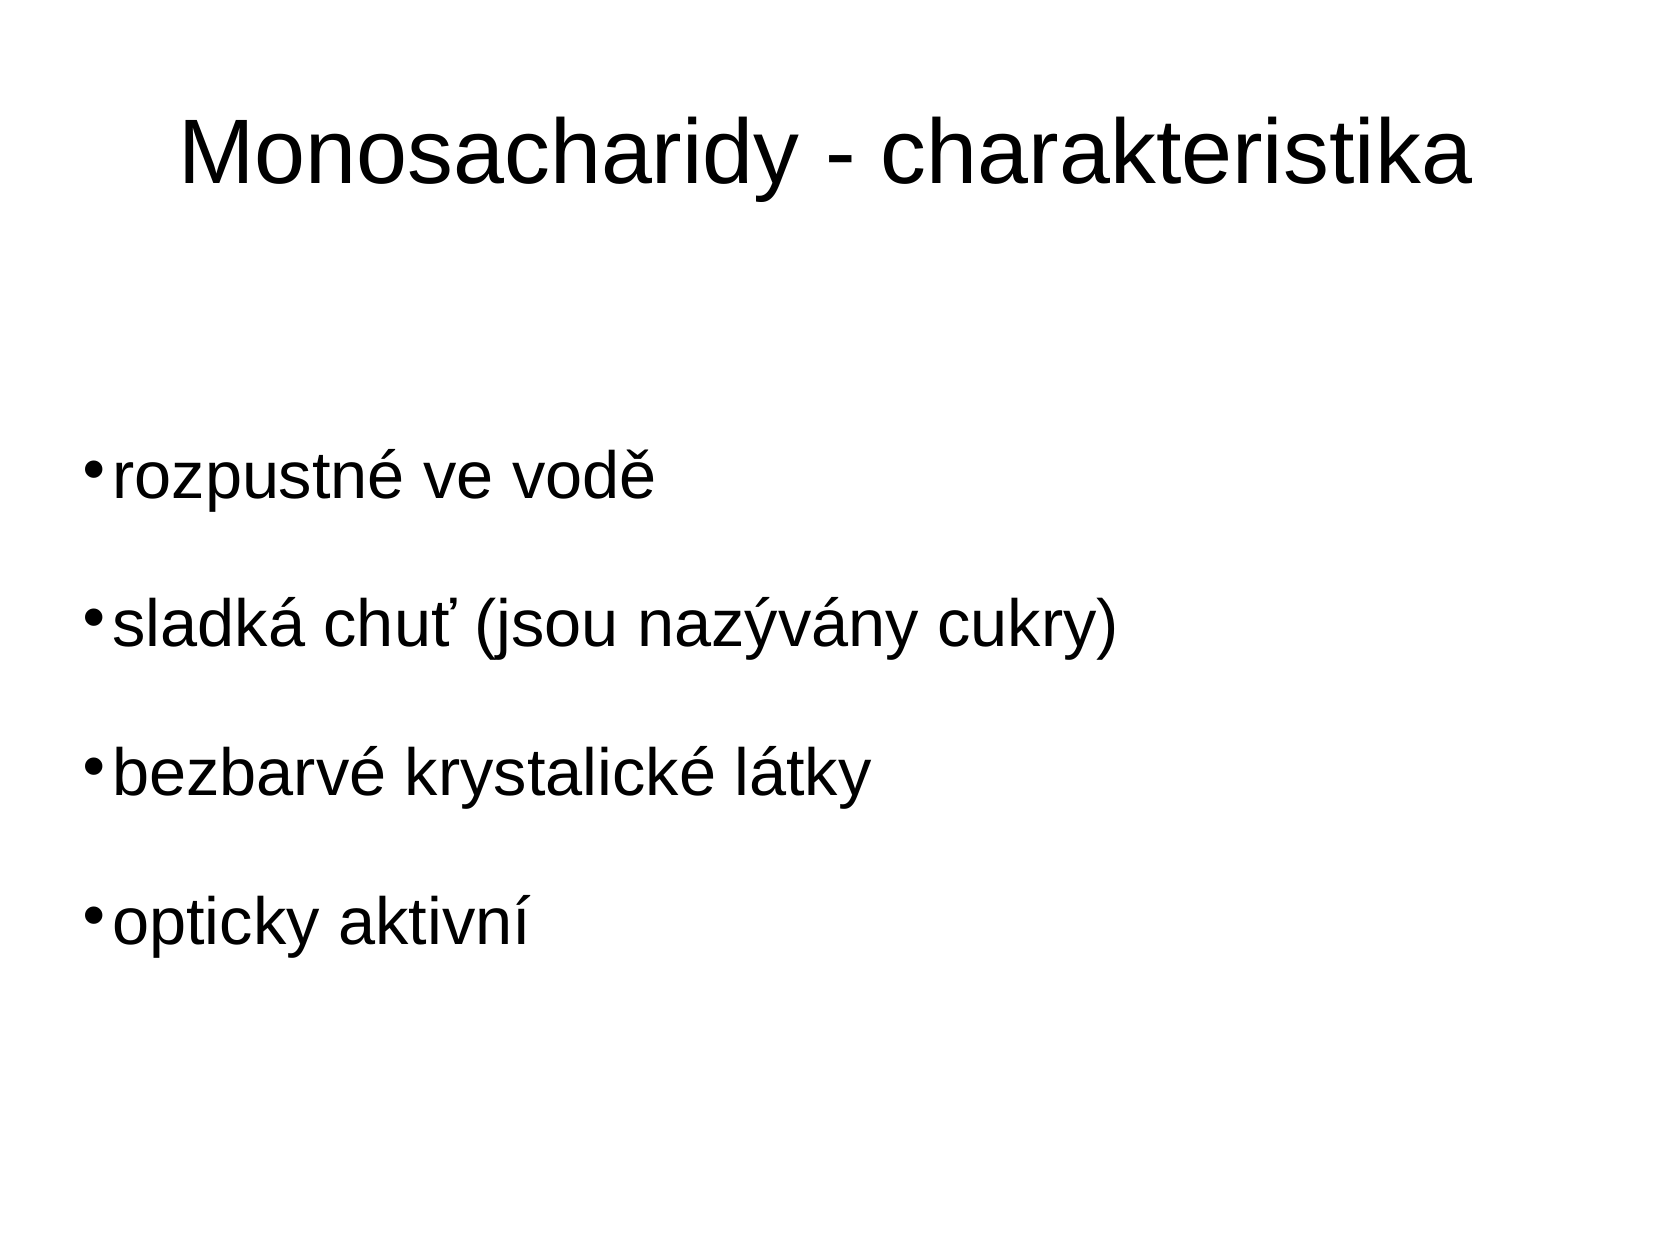

# Monosacharidy - charakteristika
rozpustné ve vodě
sladká chuť (jsou nazývány cukry)
bezbarvé krystalické látky
opticky aktivní